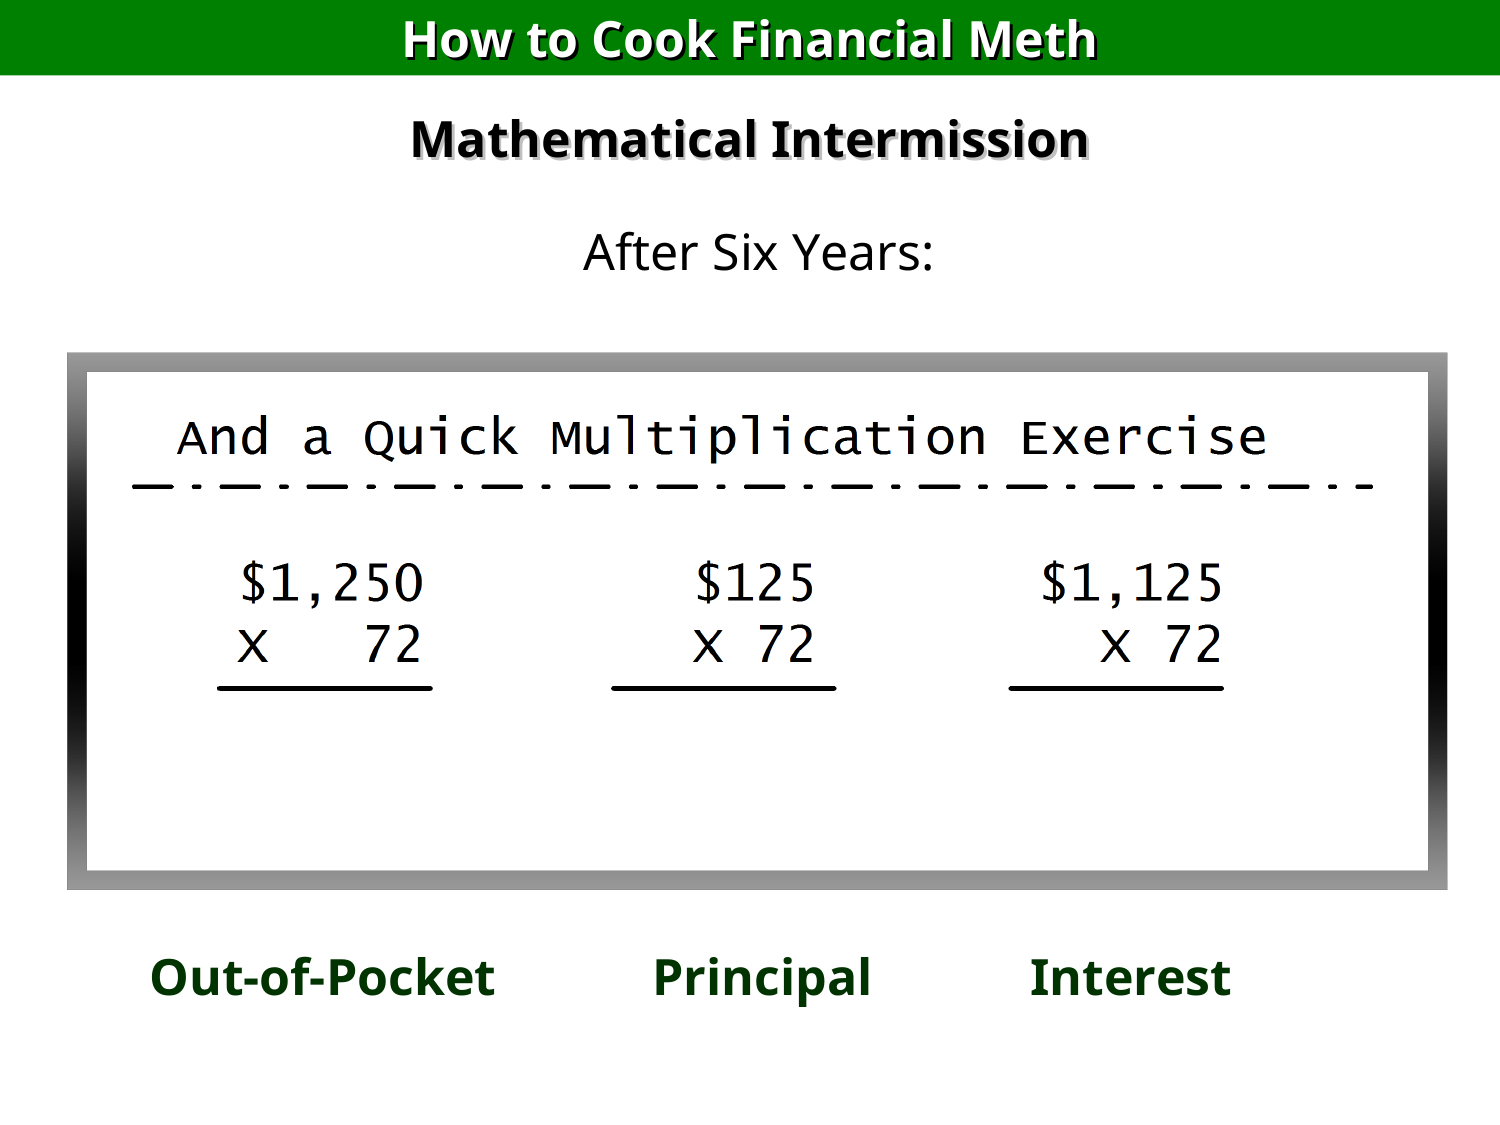

How to Cook Financial Meth
# Mathematical Intermission
After Six Years:
 Out-of-Pocket		Principal	 Interest